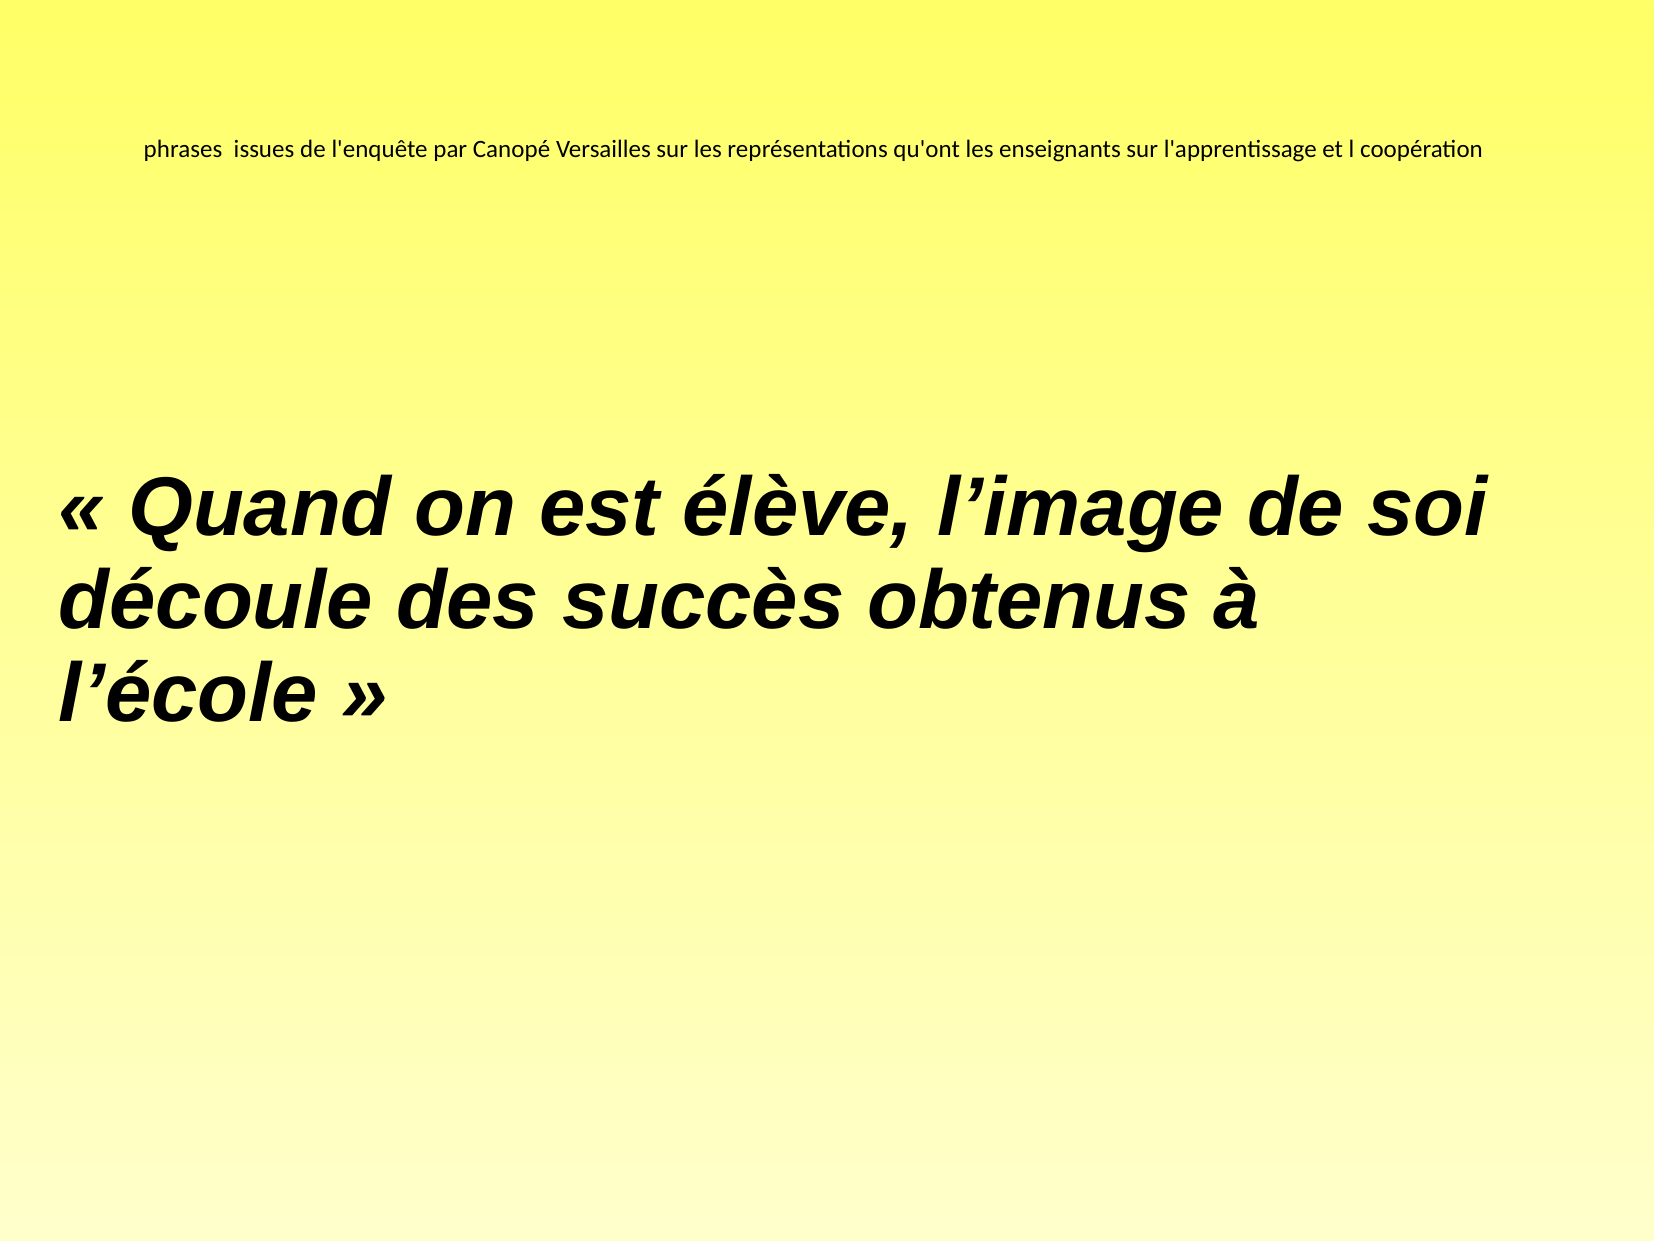

phrases issues de l'enquête par Canopé Versailles sur les représentations qu'ont les enseignants sur l'apprentissage et l coopération
# « Quand on est élève, l’image de soi découle des succès obtenus à l’école »